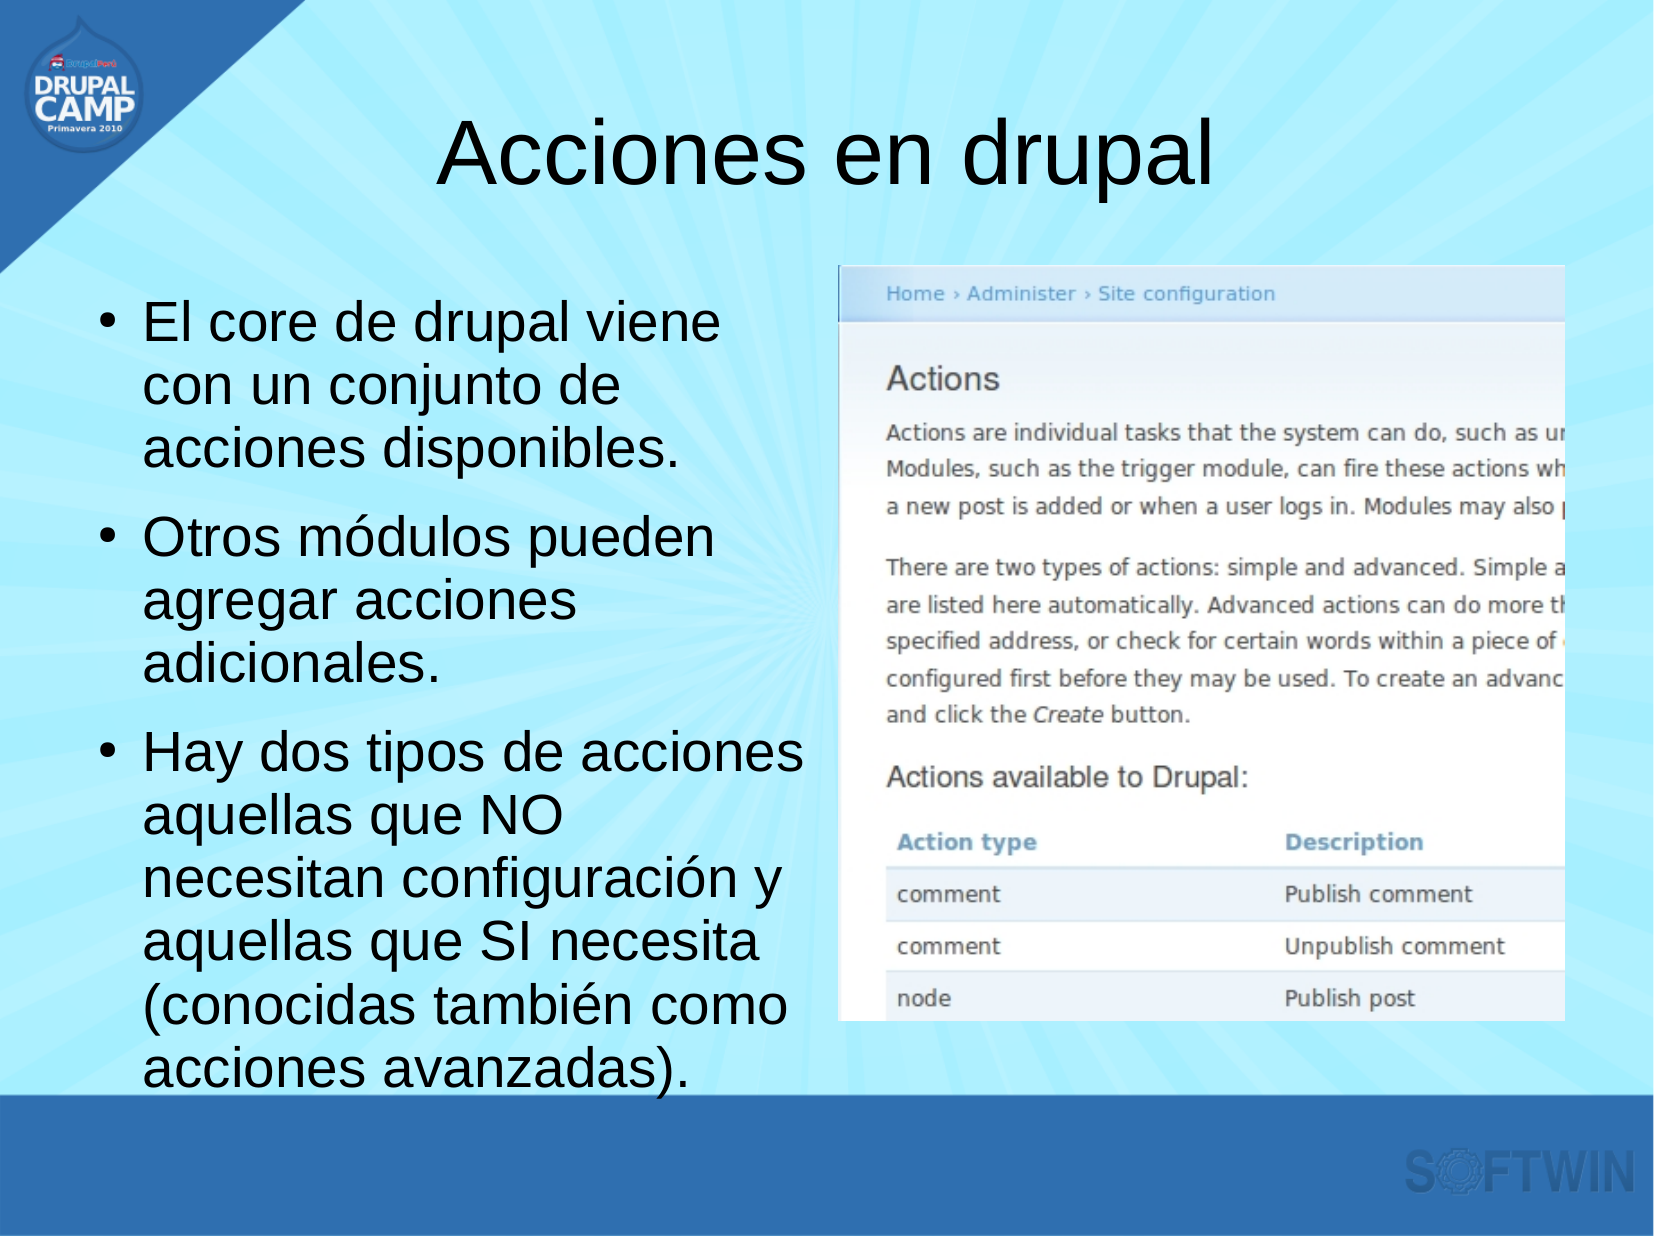

# Acciones en drupal
El core de drupal viene con un conjunto de acciones disponibles.
Otros módulos pueden agregar acciones adicionales.
Hay dos tipos de acciones aquellas que NO necesitan configuración y aquellas que SI necesita (conocidas también como acciones avanzadas).